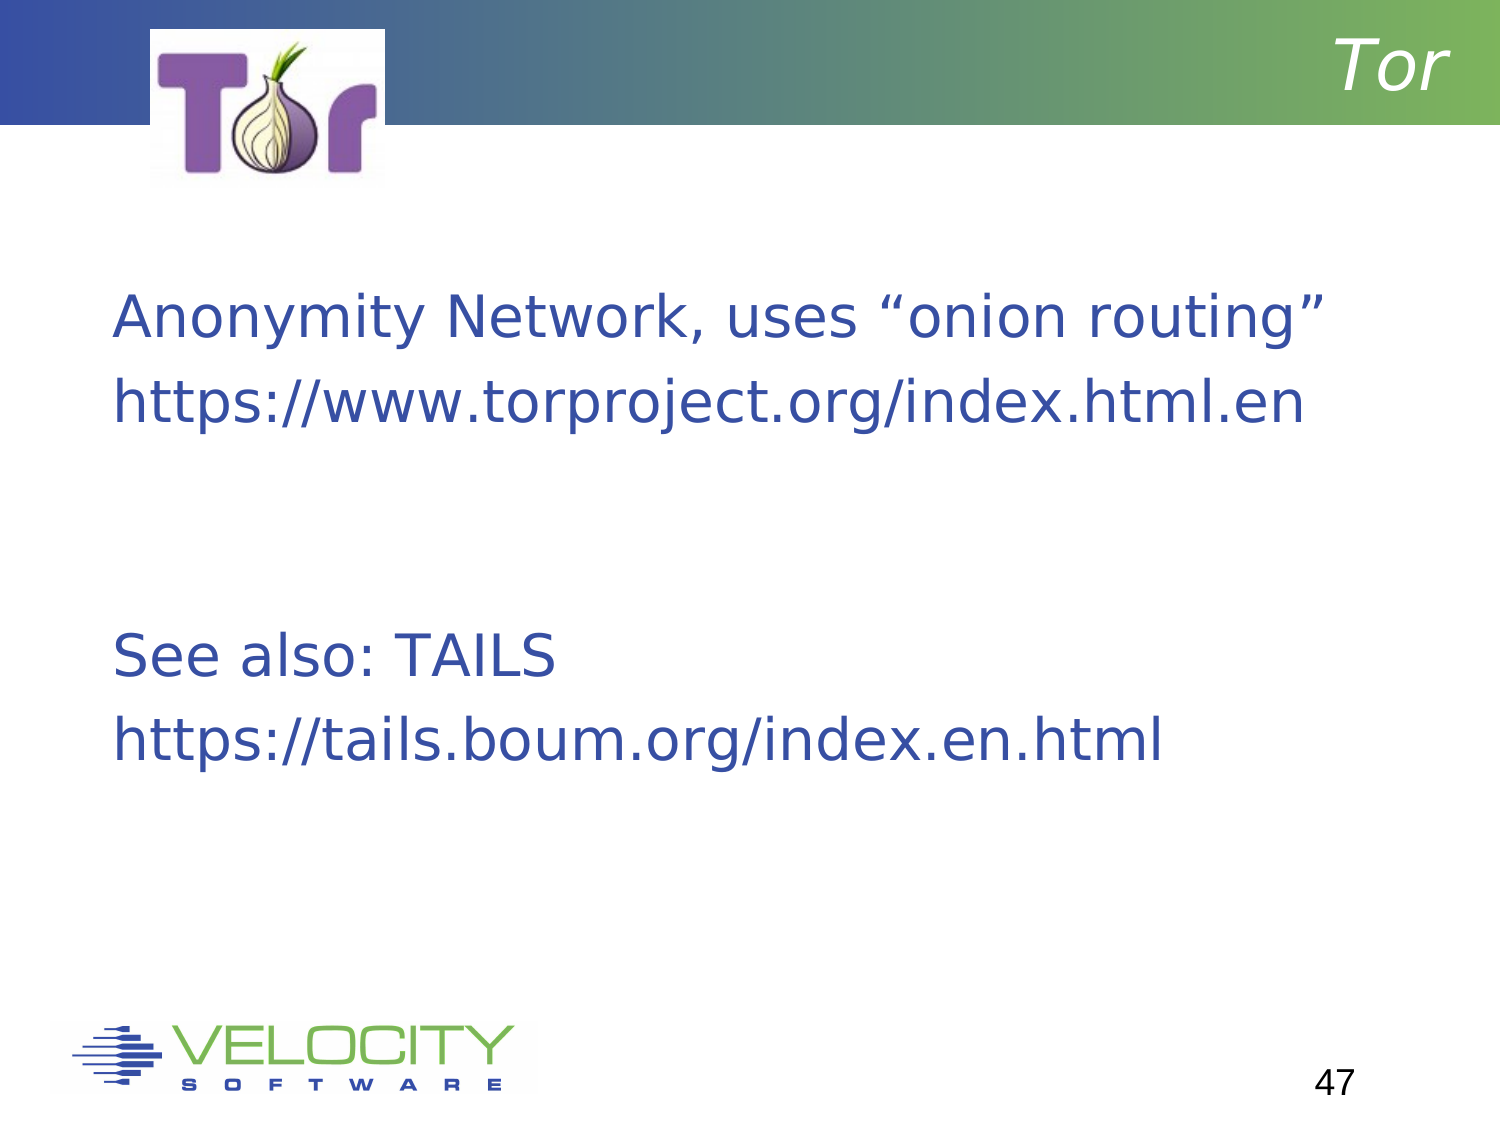

# Tor
Anonymity Network, uses “onion routing”
https://www.torproject.org/index.html.en
See also: TAILS
https://tails.boum.org/index.en.html
47